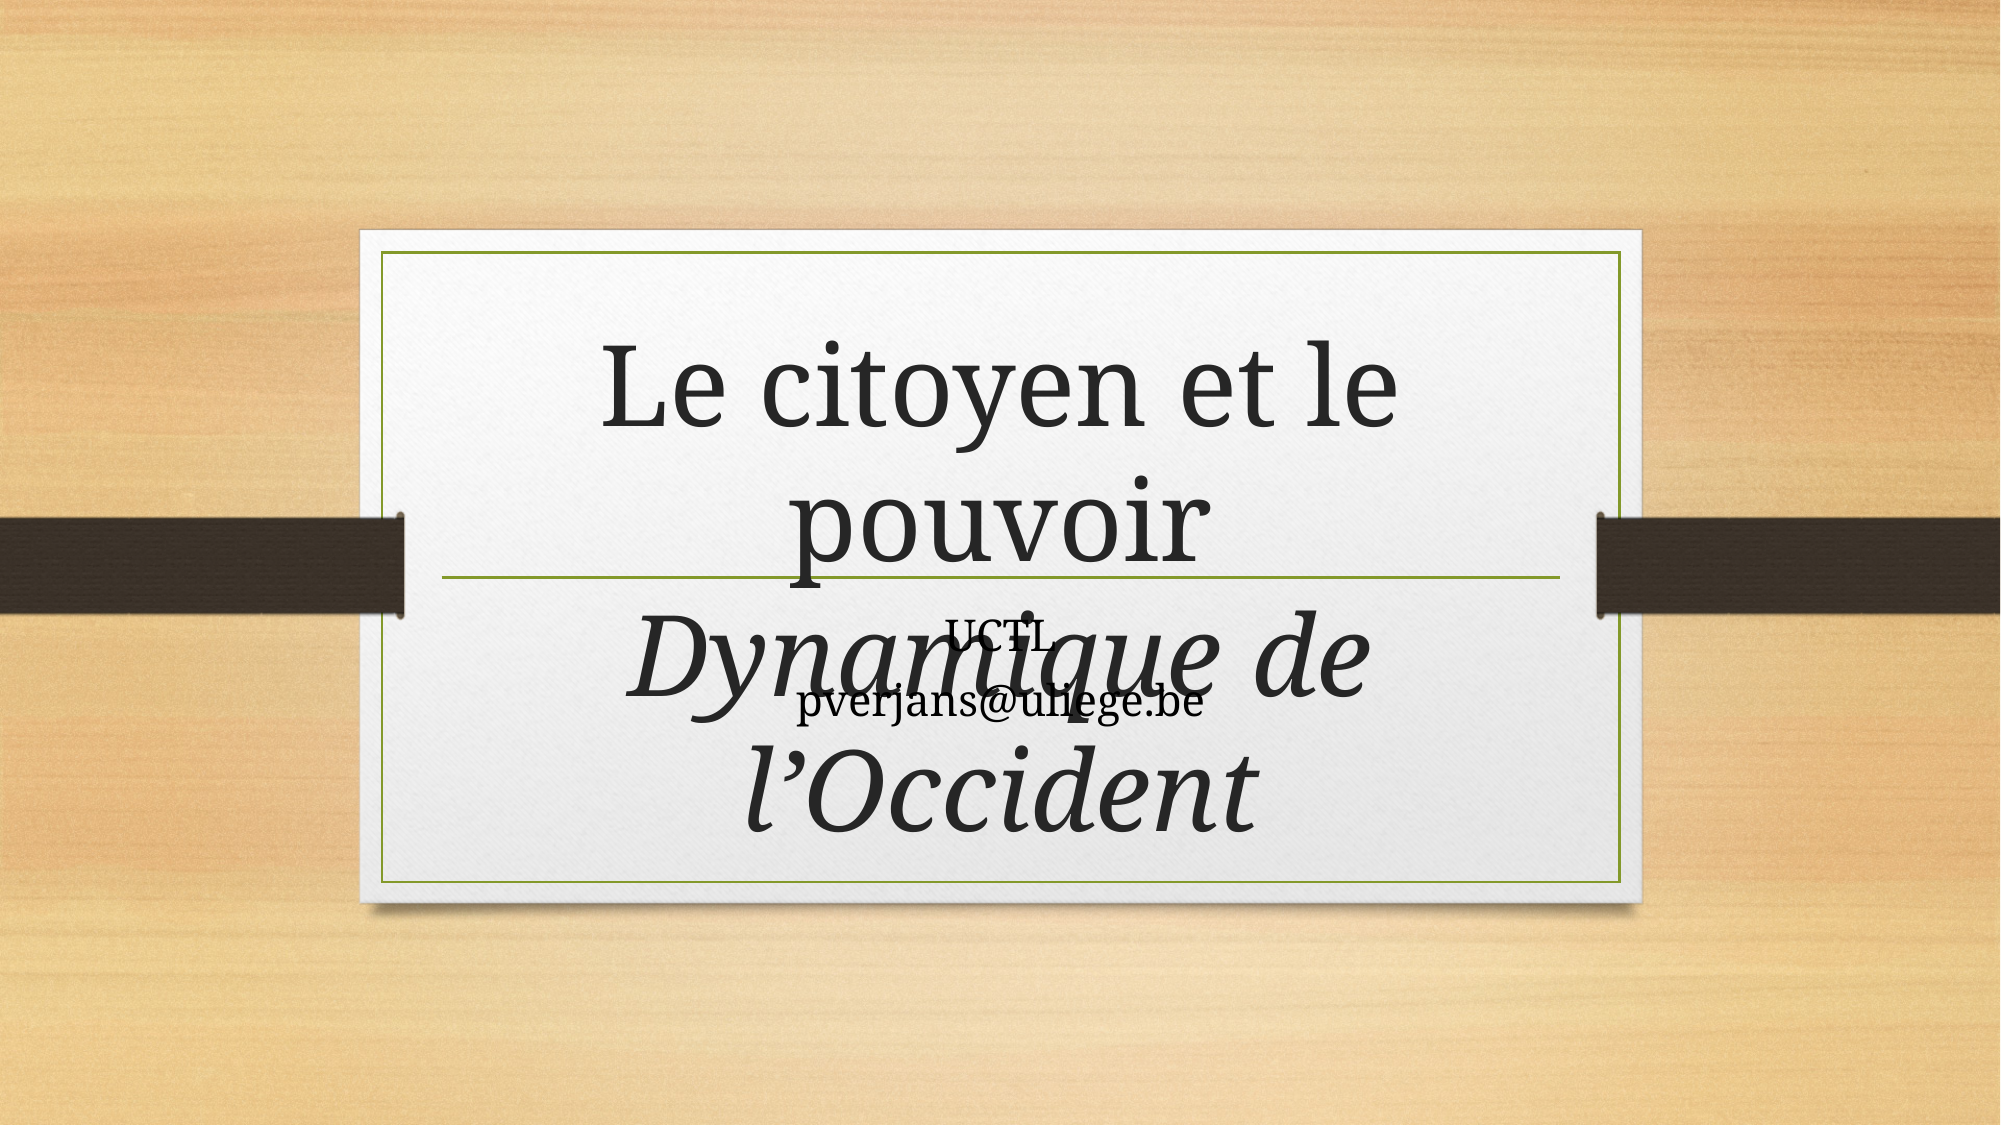

# Le citoyen et le pouvoir Dynamique de l’Occident
UCTL
pverjans@uliege.be